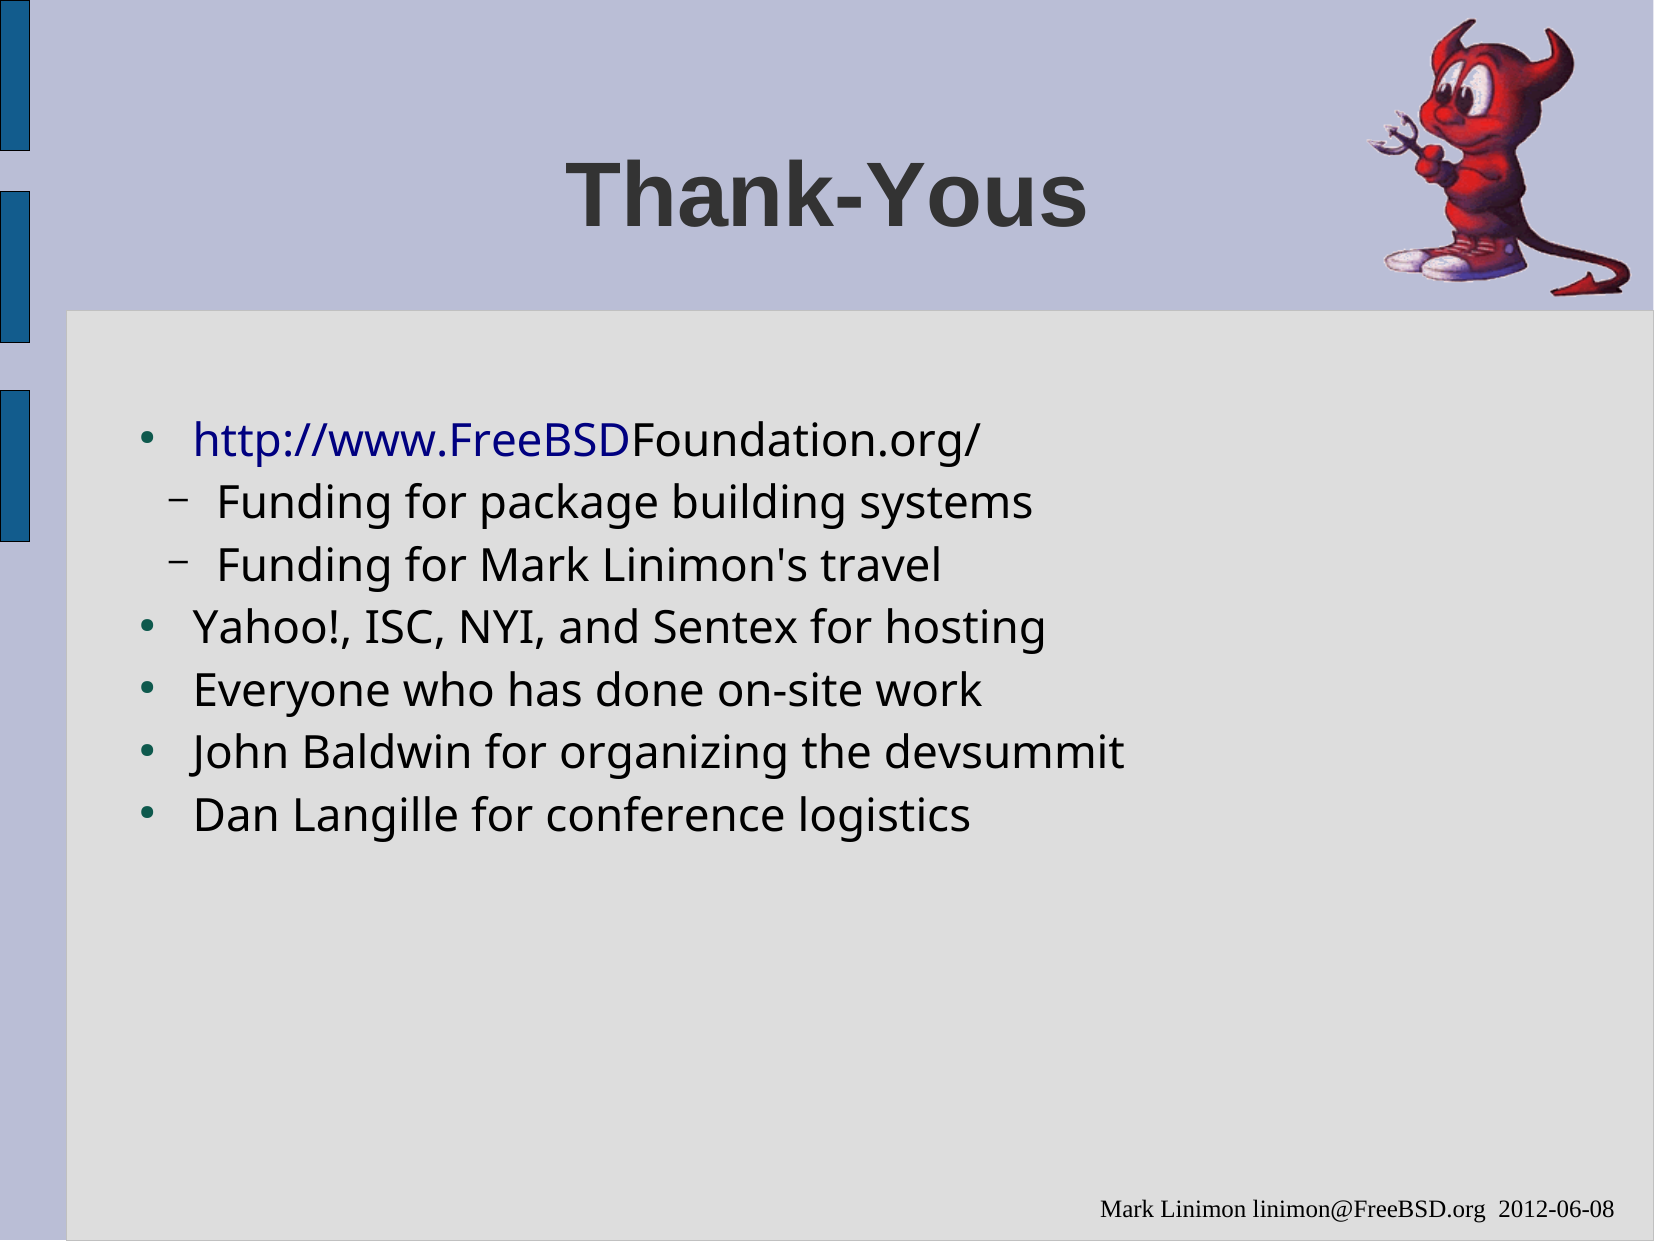

# Thank-Yous
http://www.FreeBSDFoundation.org/
Funding for package building systems
Funding for Mark Linimon's travel
Yahoo!, ISC, NYI, and Sentex for hosting
Everyone who has done on-site work
John Baldwin for organizing the devsummit
Dan Langille for conference logistics
Mark Linimon linimon@FreeBSD.org 2012-06-08